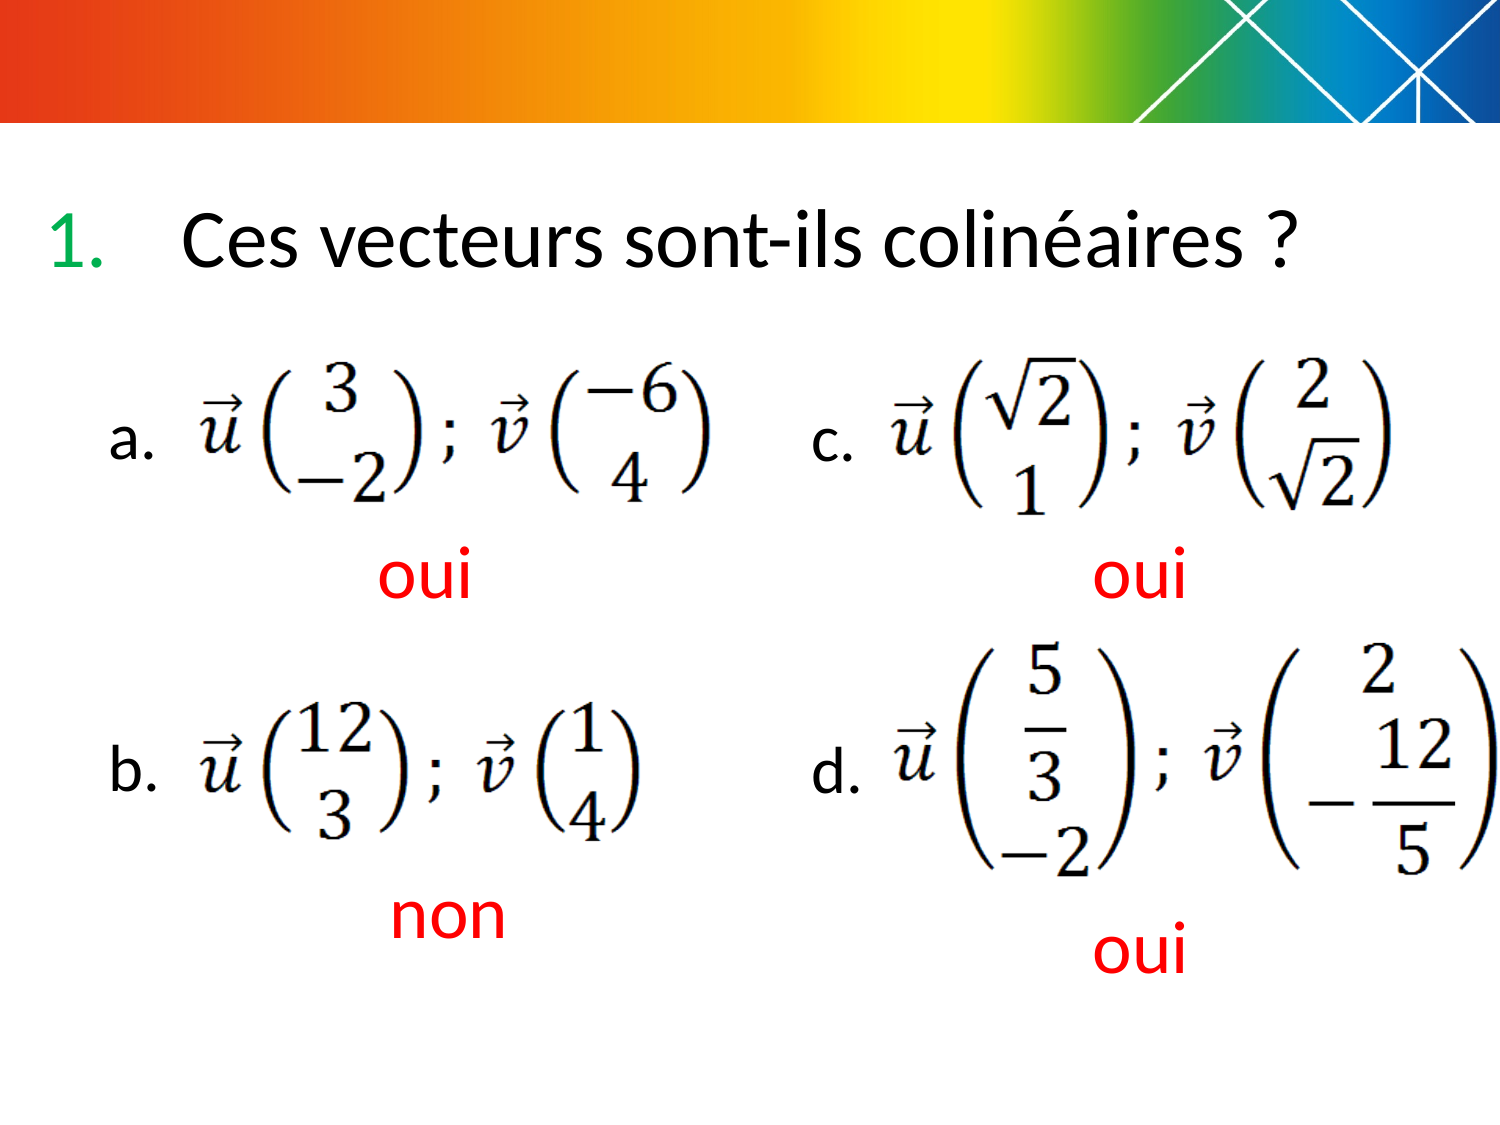

# Ces vecteurs sont-ils colinéaires ?
a.
b.
c.
d.
oui
oui
non
oui